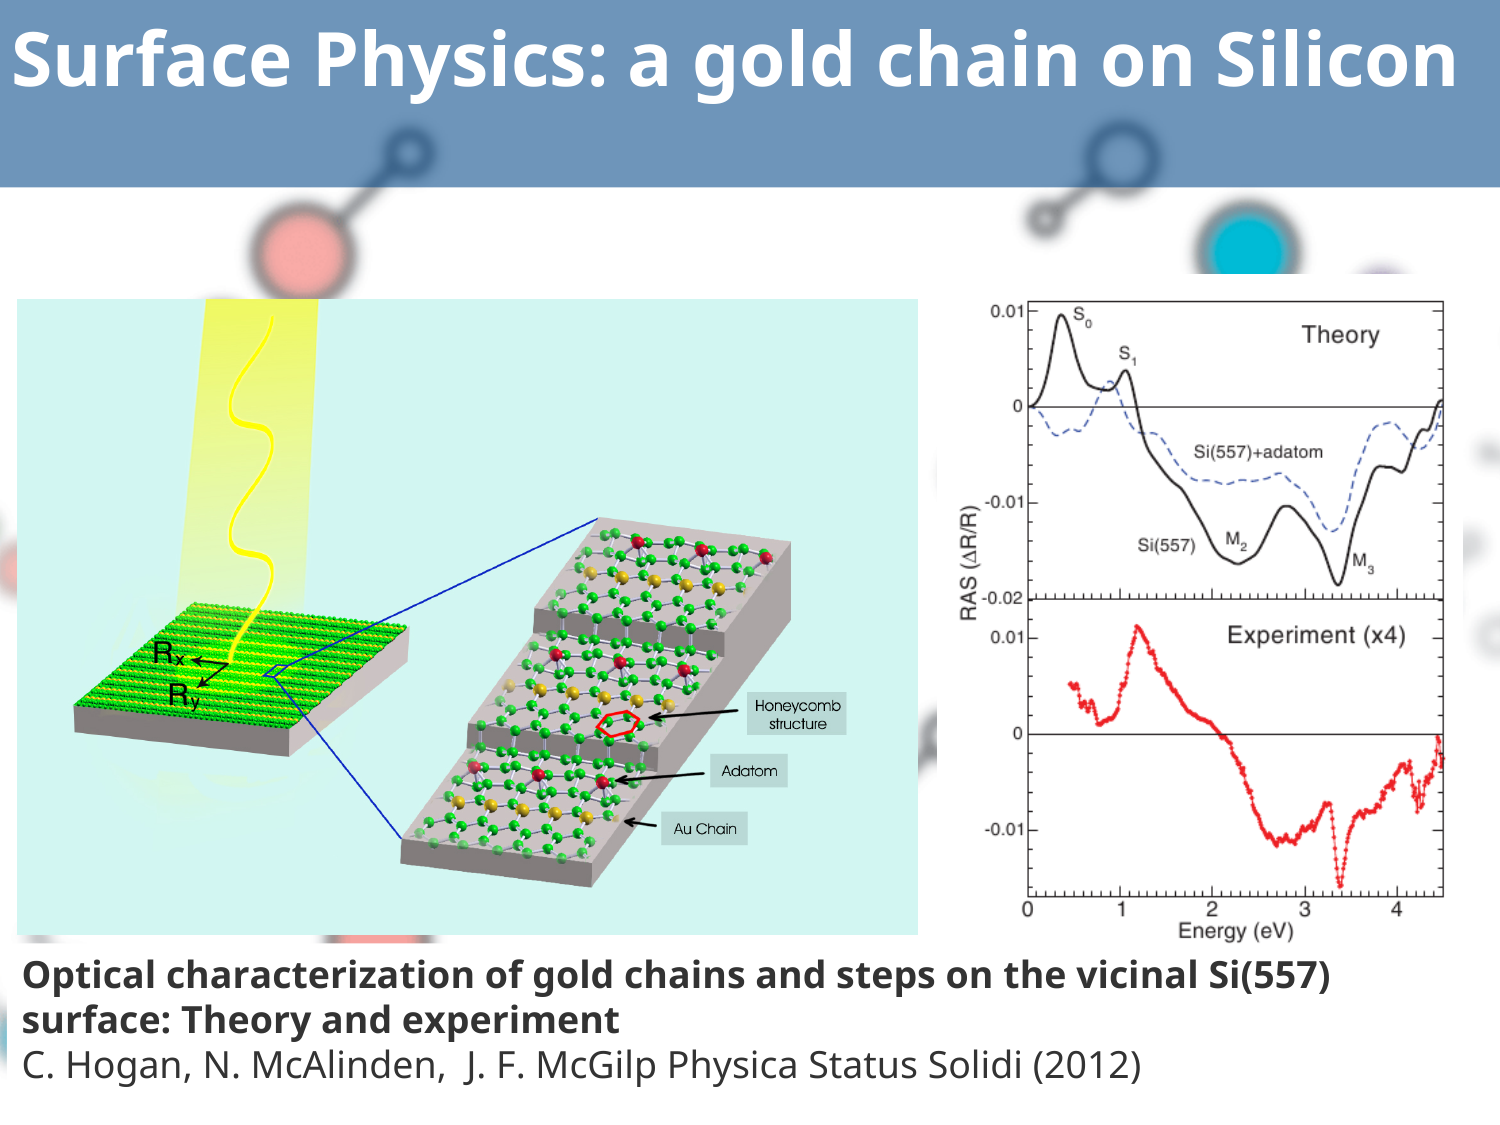

Surface Physics: a gold chain on Silicon
02
Optical characterization of gold chains and steps on the vicinal Si(557) surface: Theory and experiment
C. Hogan, N. McAlinden, J. F. McGilp Physica Status Solidi (2012)